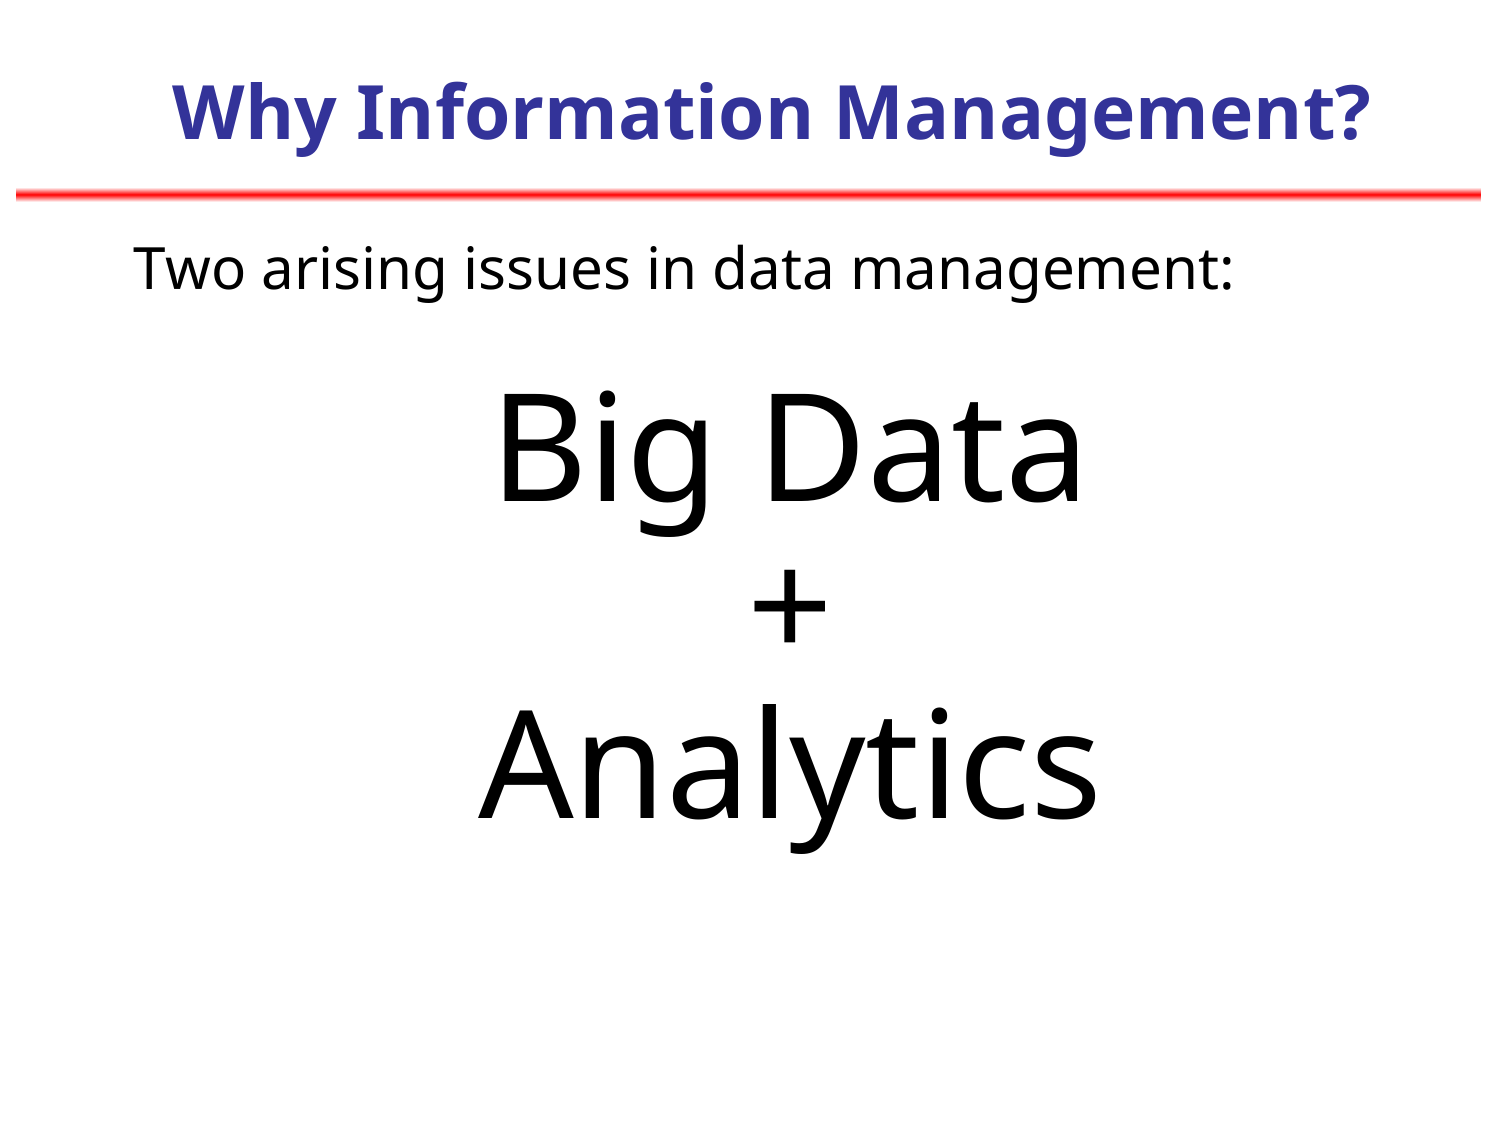

# Why Information Management?
Two arising issues in data management:
Big Data
+
Analytics